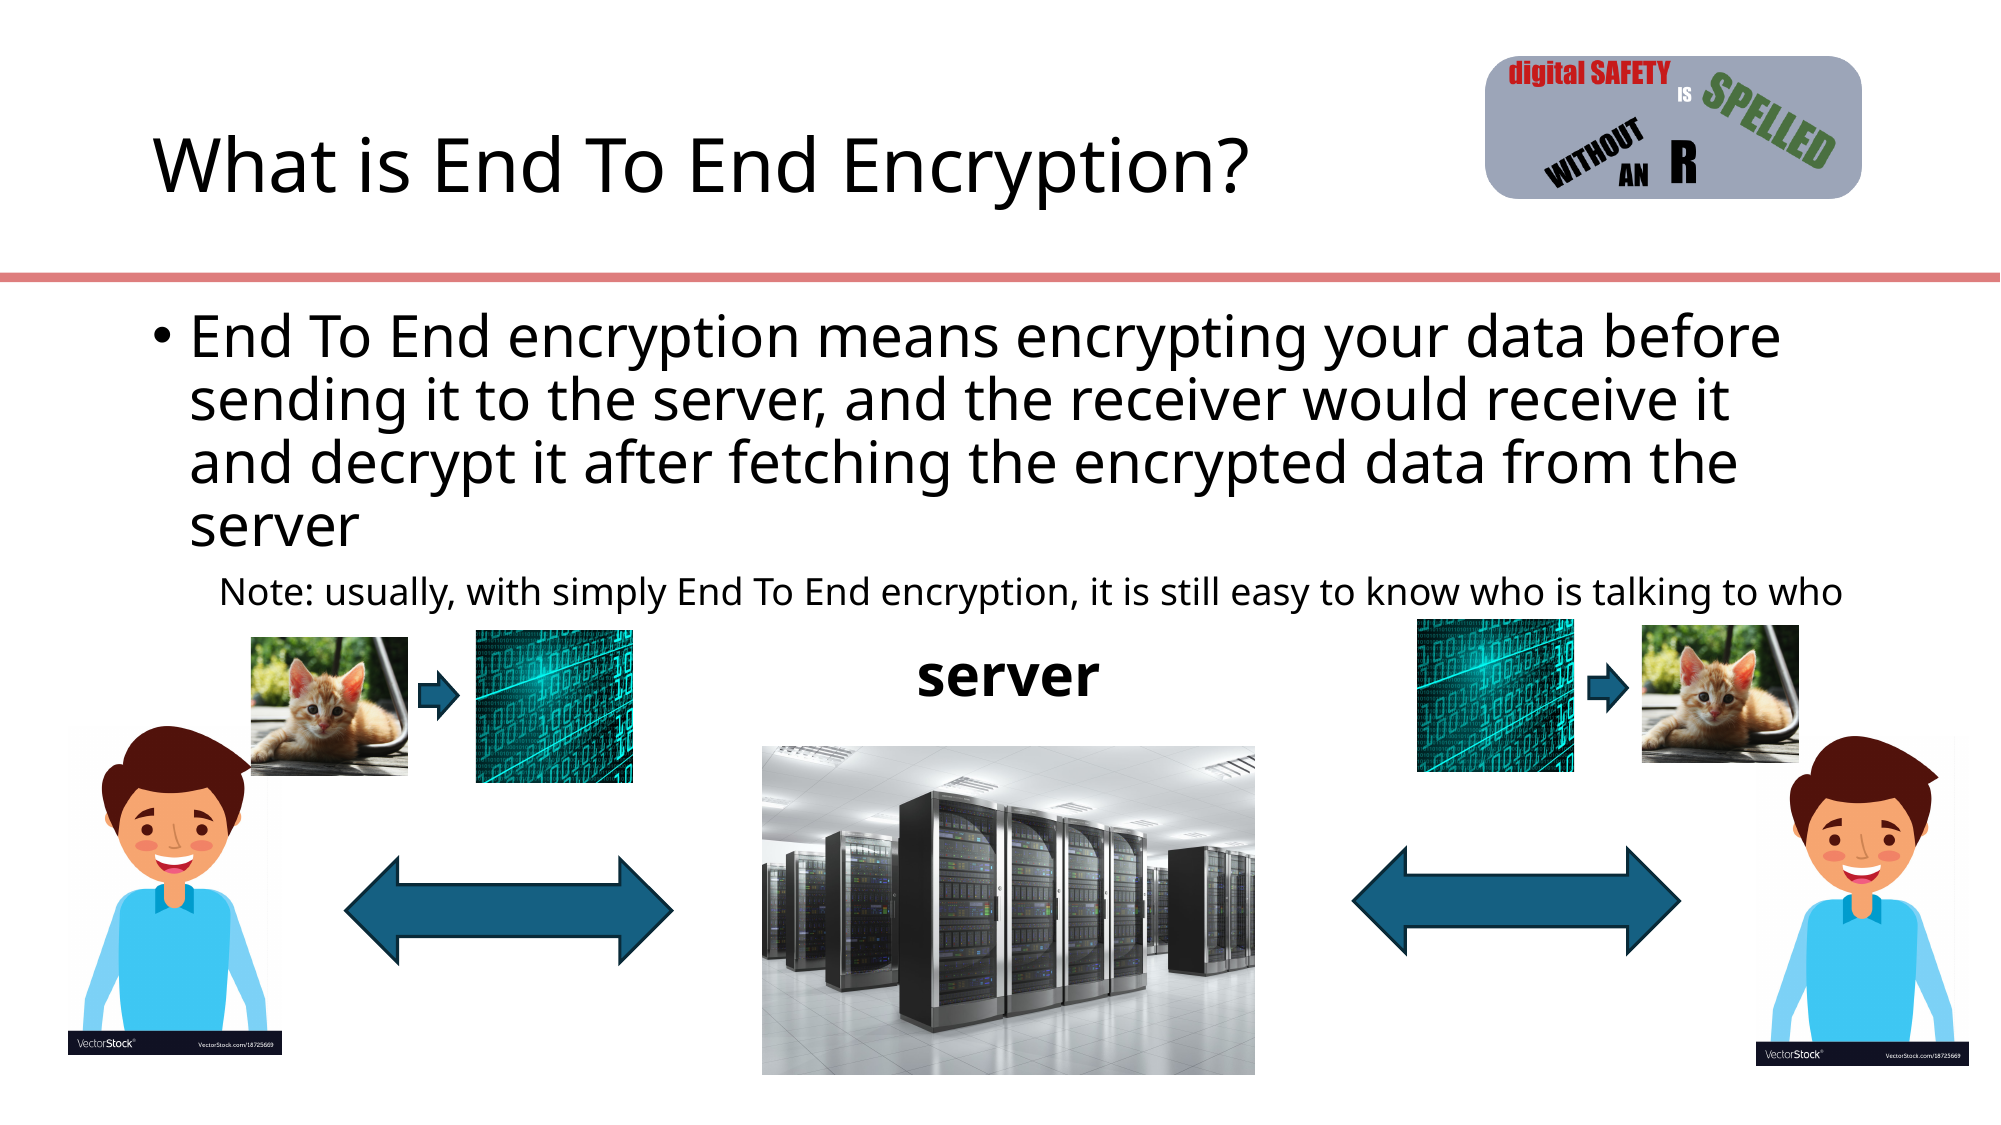

# What is End To End Encryption?
End To End encryption means encrypting your data before sending it to the server, and the receiver would receive it and decrypt it after fetching the encrypted data from the server
Note: usually, with simply End To End encryption, it is still easy to know who is talking to who
server